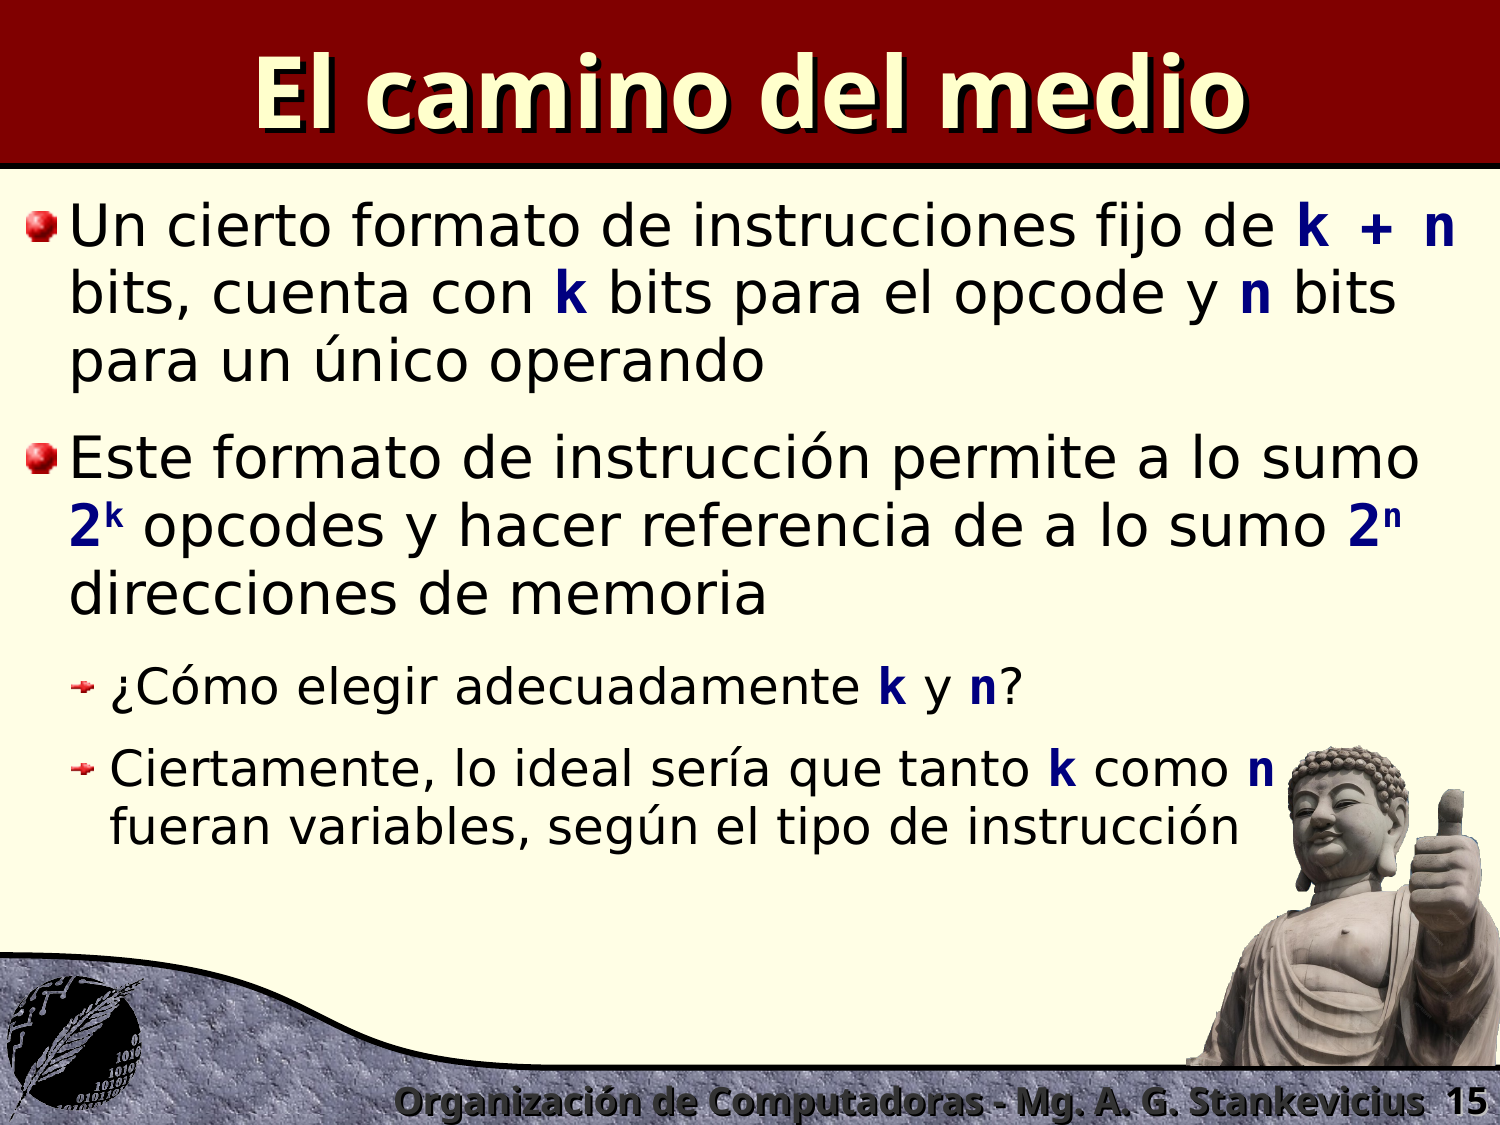

# El camino del medio
Un cierto formato de instrucciones fijo de k + n bits, cuenta con k bits para el opcode y n bits para un único operando
Este formato de instrucción permite a lo sumo 2k opcodes y hacer referencia de a lo sumo 2n direcciones de memoria
¿Cómo elegir adecuadamente k y n?
Ciertamente, lo ideal sería que tanto k como n
fueran variables, según el tipo de instrucción
15